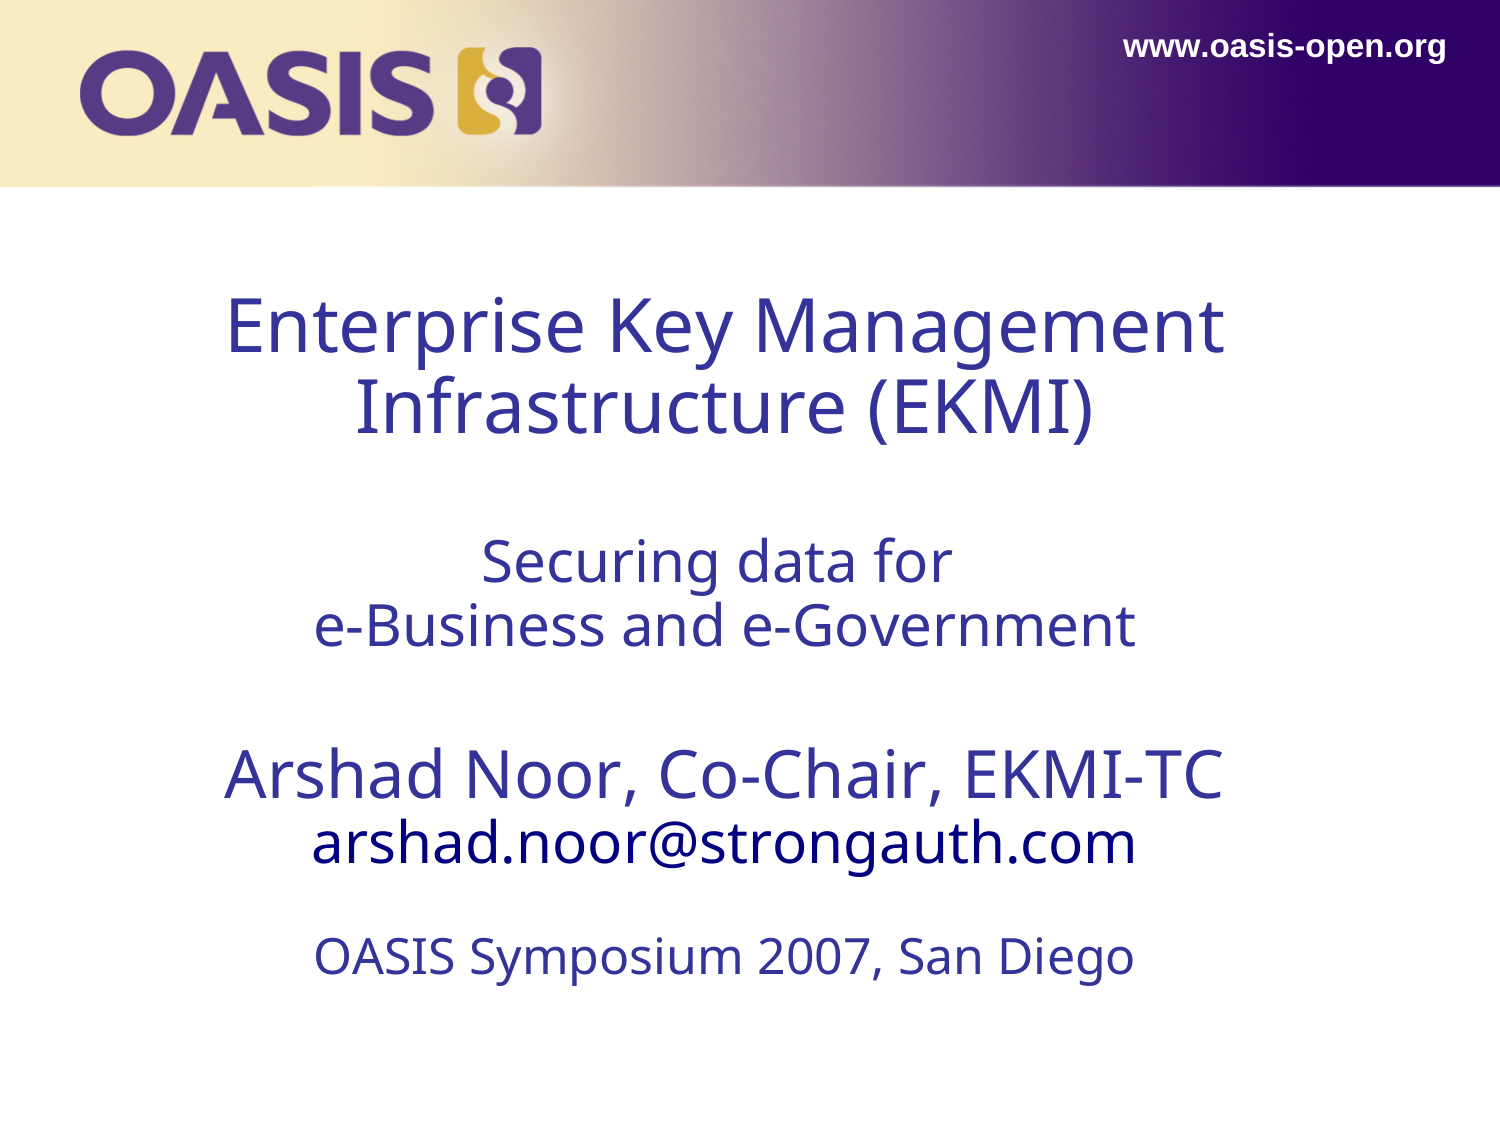

www.oasis-open.org
# Enterprise Key Management Infrastructure (EKMI) Securing data for e-Business and e-Government Arshad Noor, Co-Chair, EKMI-TC arshad.noor@strongauth.com OASIS Symposium 2007, San Diego